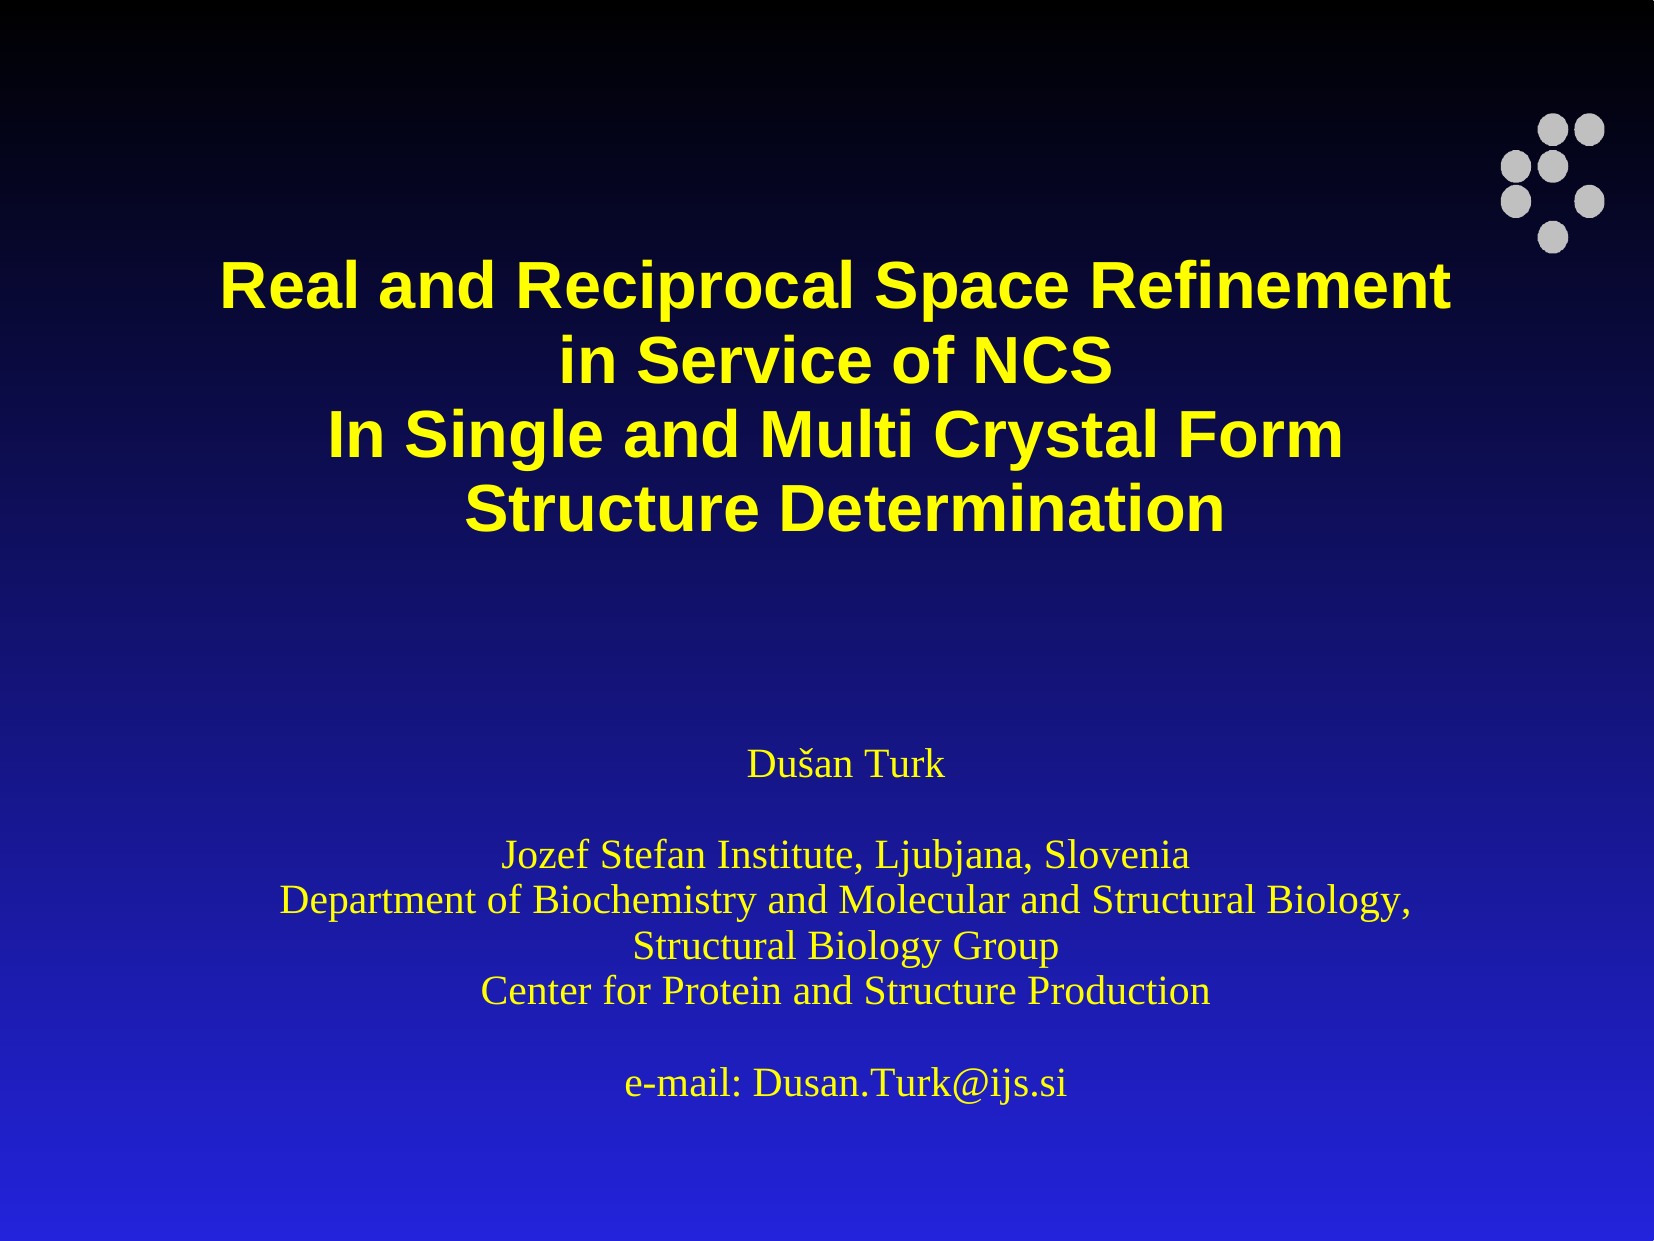

Real and Reciprocal Space Refinement
in Service of NCS
In Single and Multi Crystal Form
Structure Determination
Dušan Turk
Jozef Stefan Institute, Ljubjana, Slovenia
Department of Biochemistry and Molecular and Structural Biology,
Structural Biology Group
Center for Protein and Structure Production
e-mail: Dusan.Turk@ijs.si